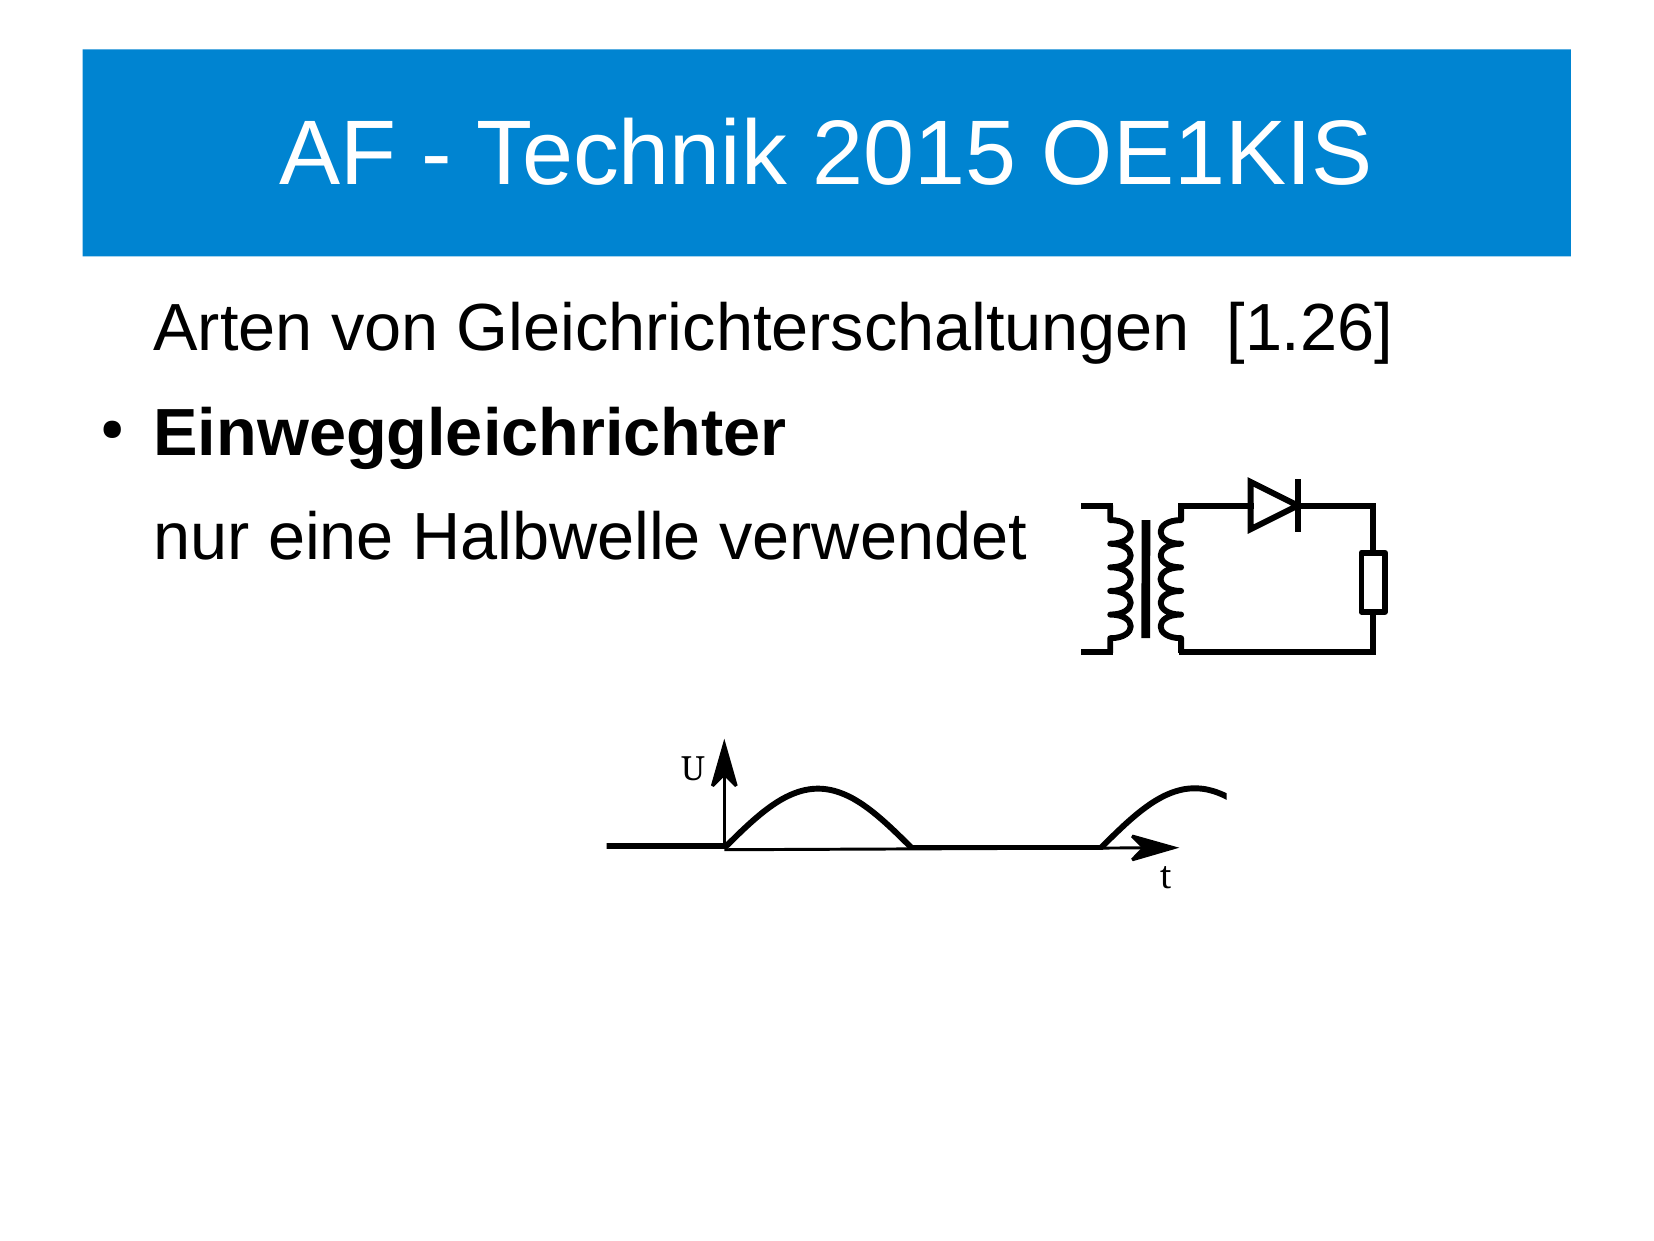

#
AF - Technik 2015 OE1KIS
Arten von Gleichrichterschaltungen [1.26]
Einweggleichrichter
nur eine Halbwelle verwendet